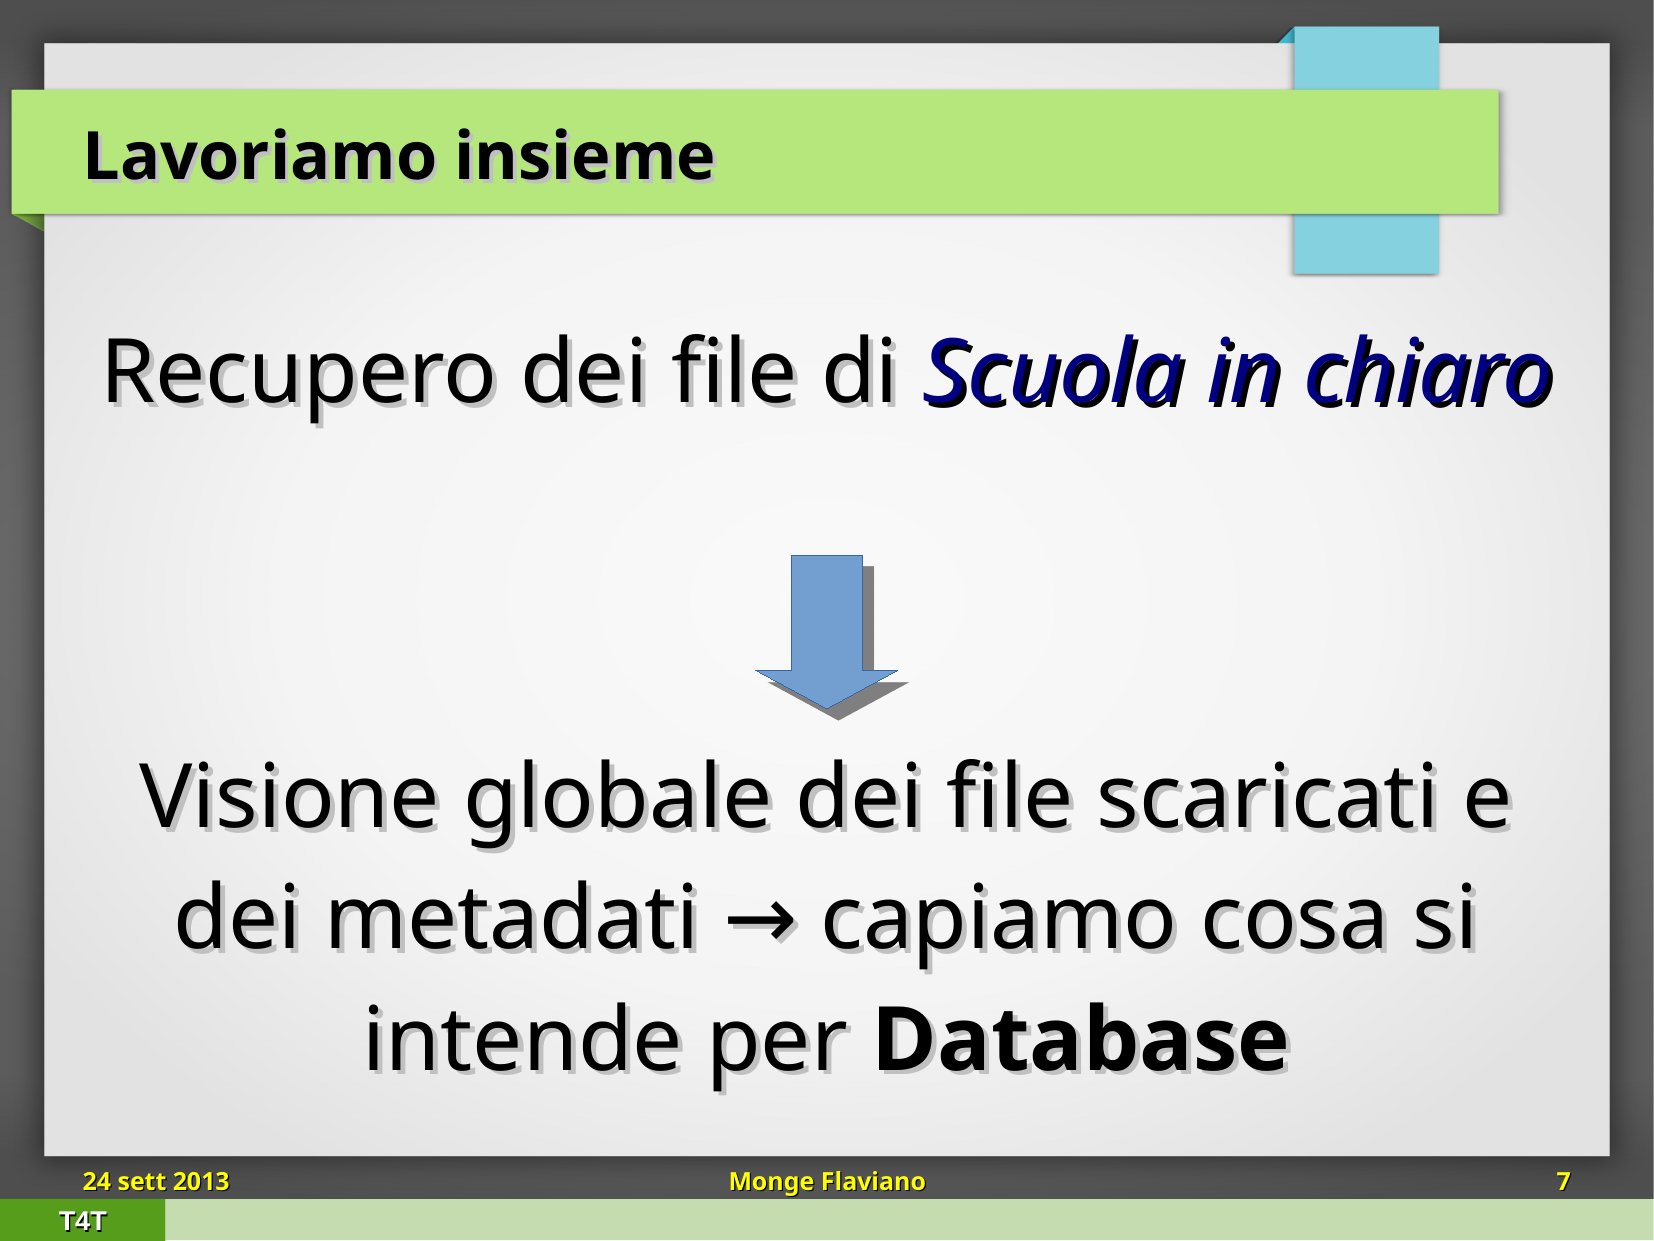

# Lavoriamo insieme
Recupero dei file di Scuola in chiaro
Visione globale dei file scaricati e dei metadati → capiamo cosa si intende per Database
24 sett 2013
Monge Flaviano
7